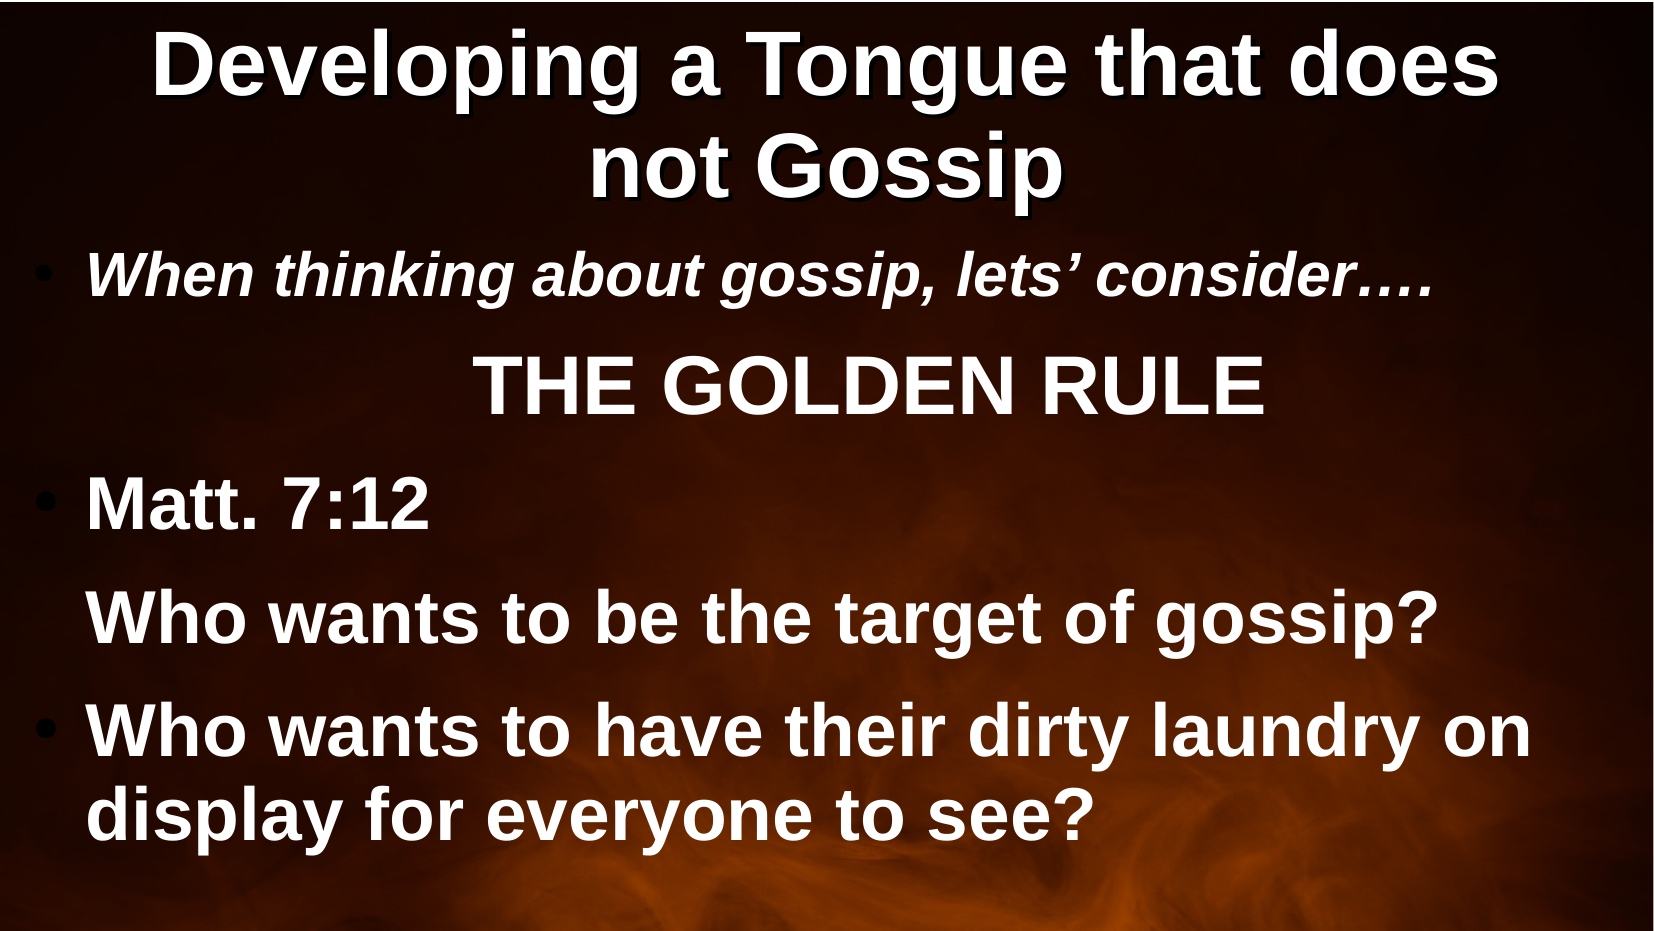

# Developing a Tongue that does not Gossip
When thinking about gossip, lets’ consider….
THE GOLDEN RULE
Matt. 7:12
Who wants to be the target of gossip?
Who wants to have their dirty laundry on display for everyone to see?